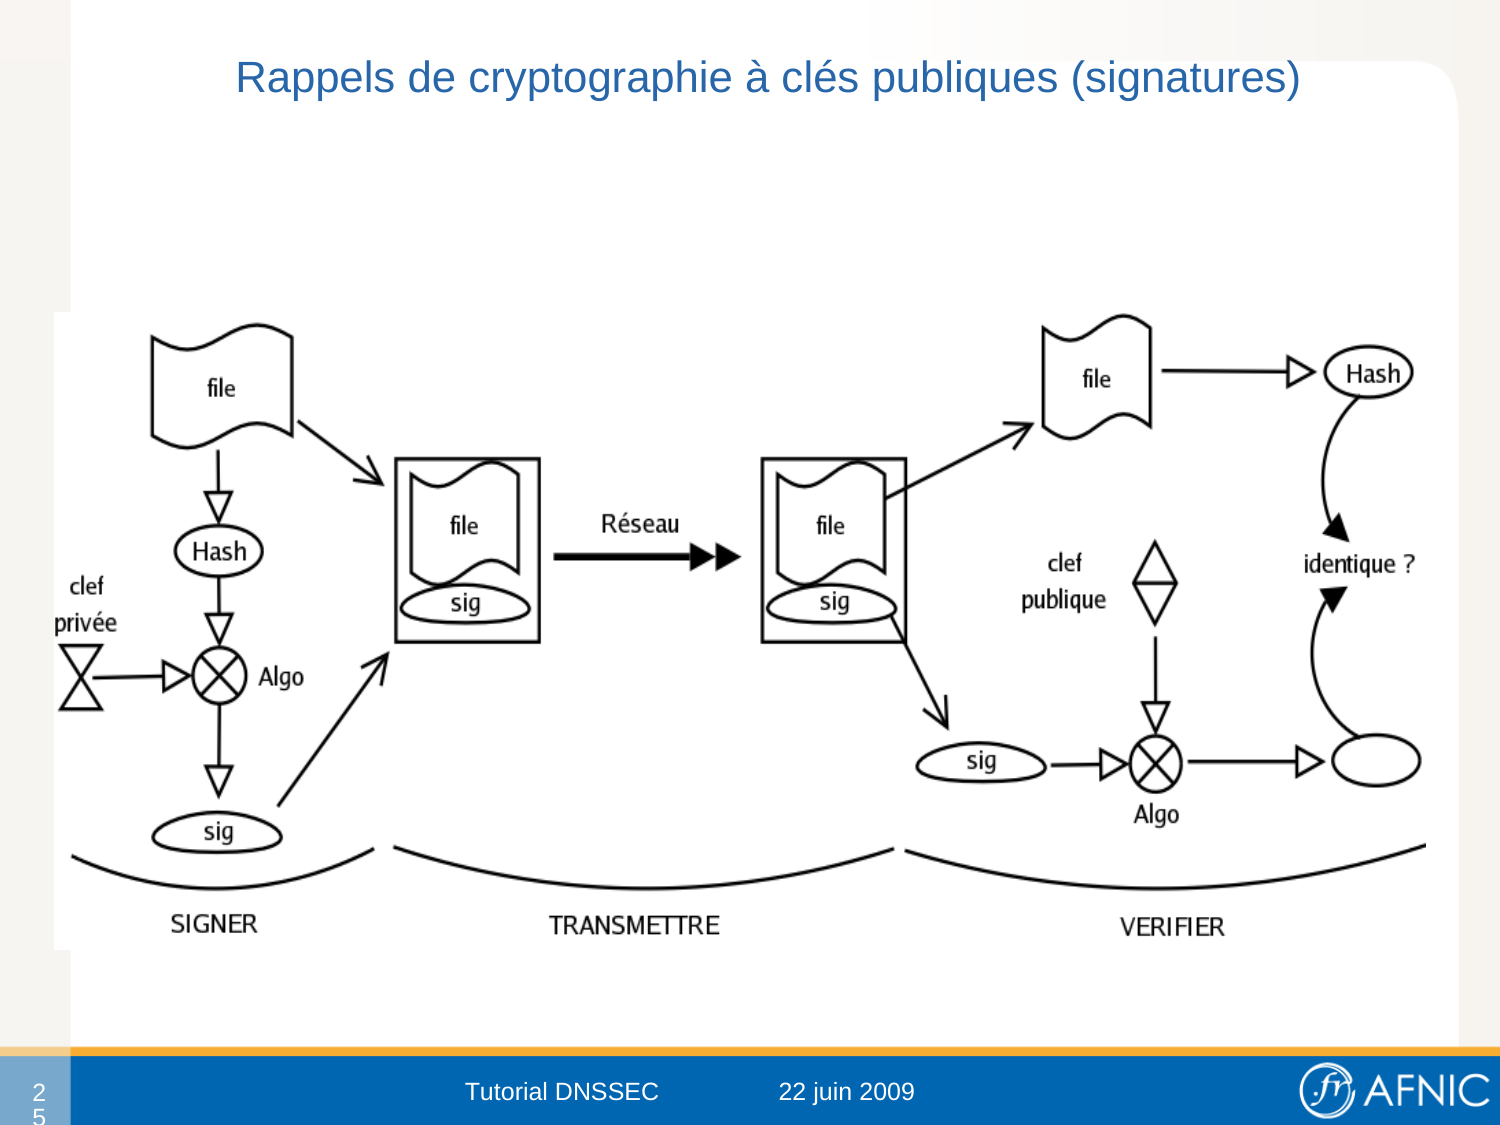

# Rappels de cryptographie à clés publiques (signatures)